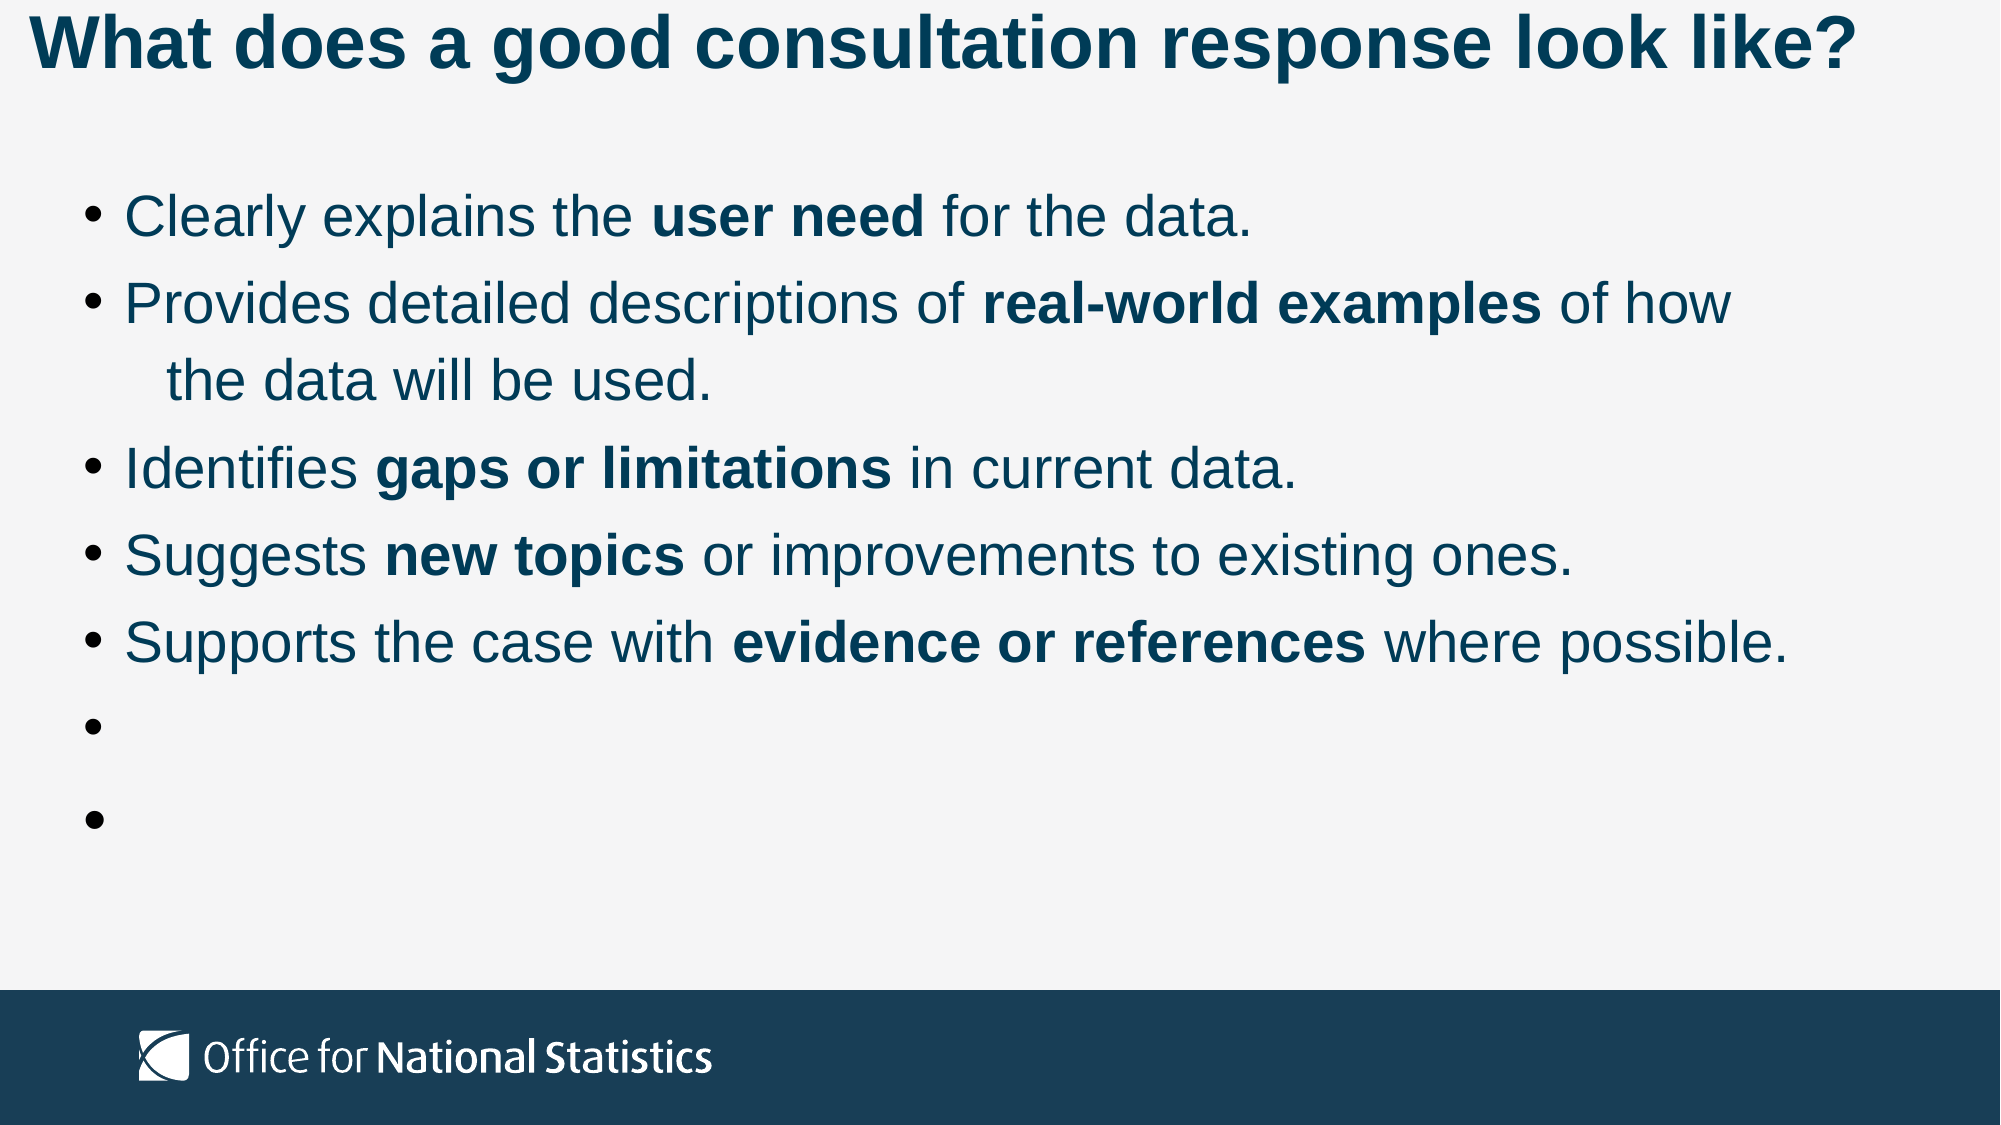

# What does a good consultation response look like?
Clearly explains the user need for the data.
Provides detailed descriptions of real-world examples of how the data will be used.
Identifies gaps or limitations in current data.
Suggests new topics or improvements to existing ones.
Supports the case with evidence or references where possible.